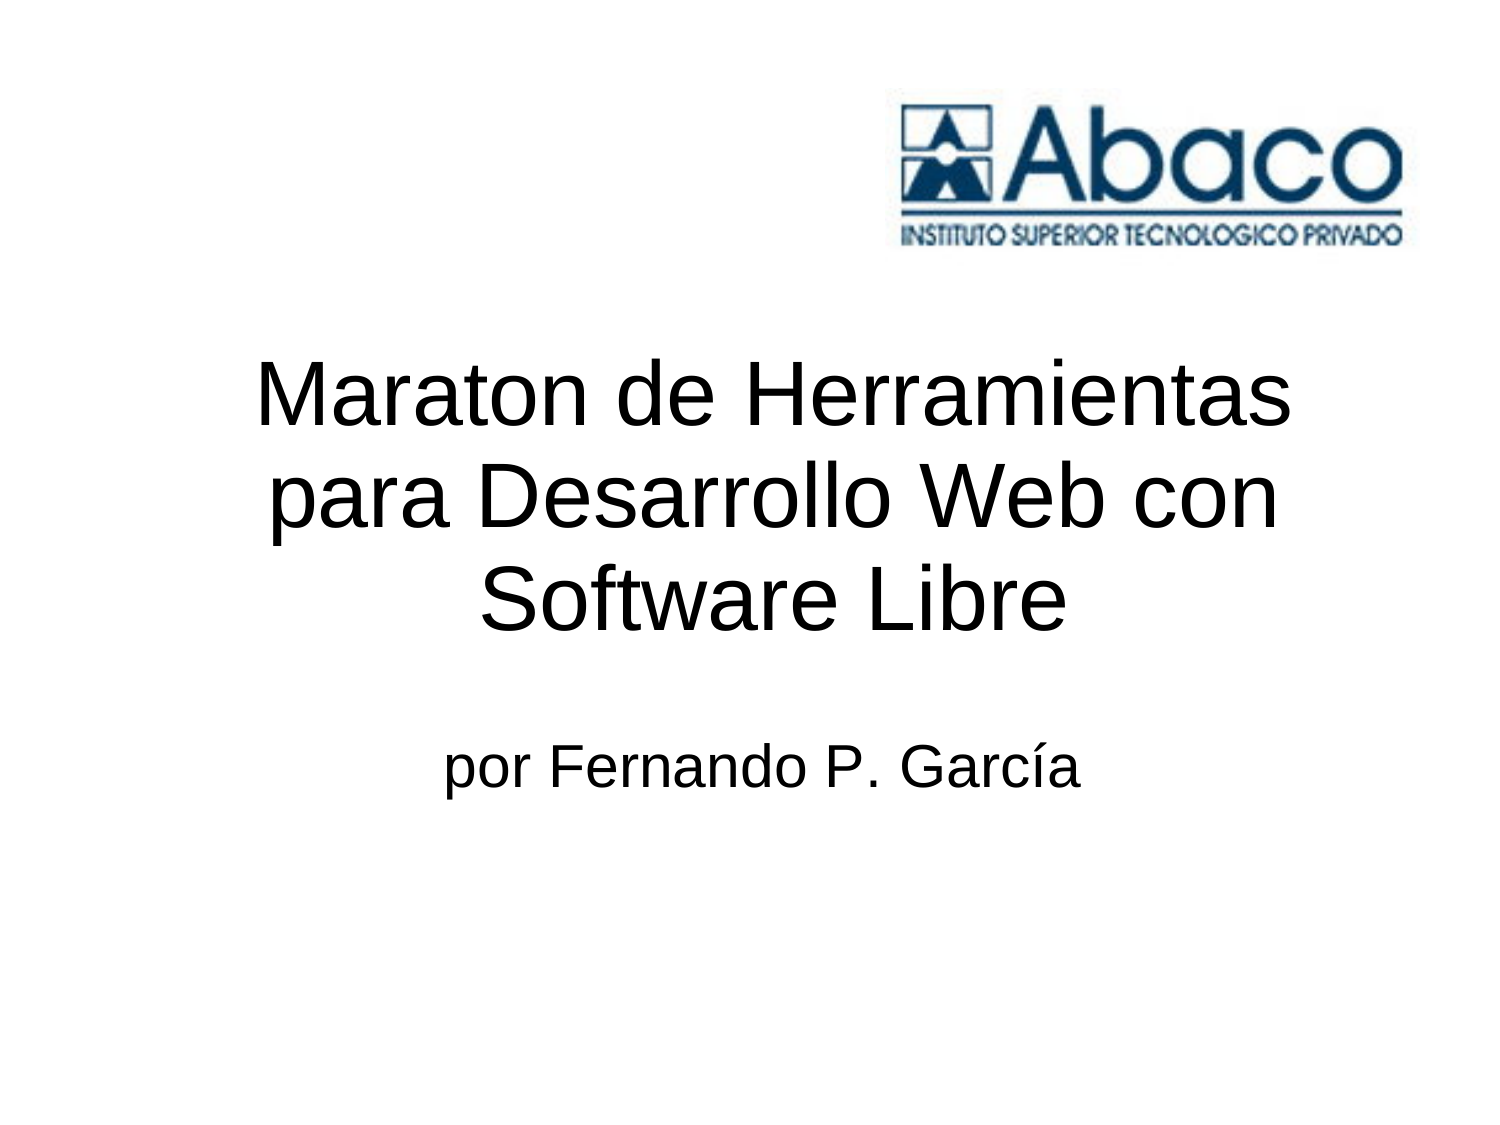

# Maraton de Herramientas para Desarrollo Web con Software Libre
por Fernando P. García